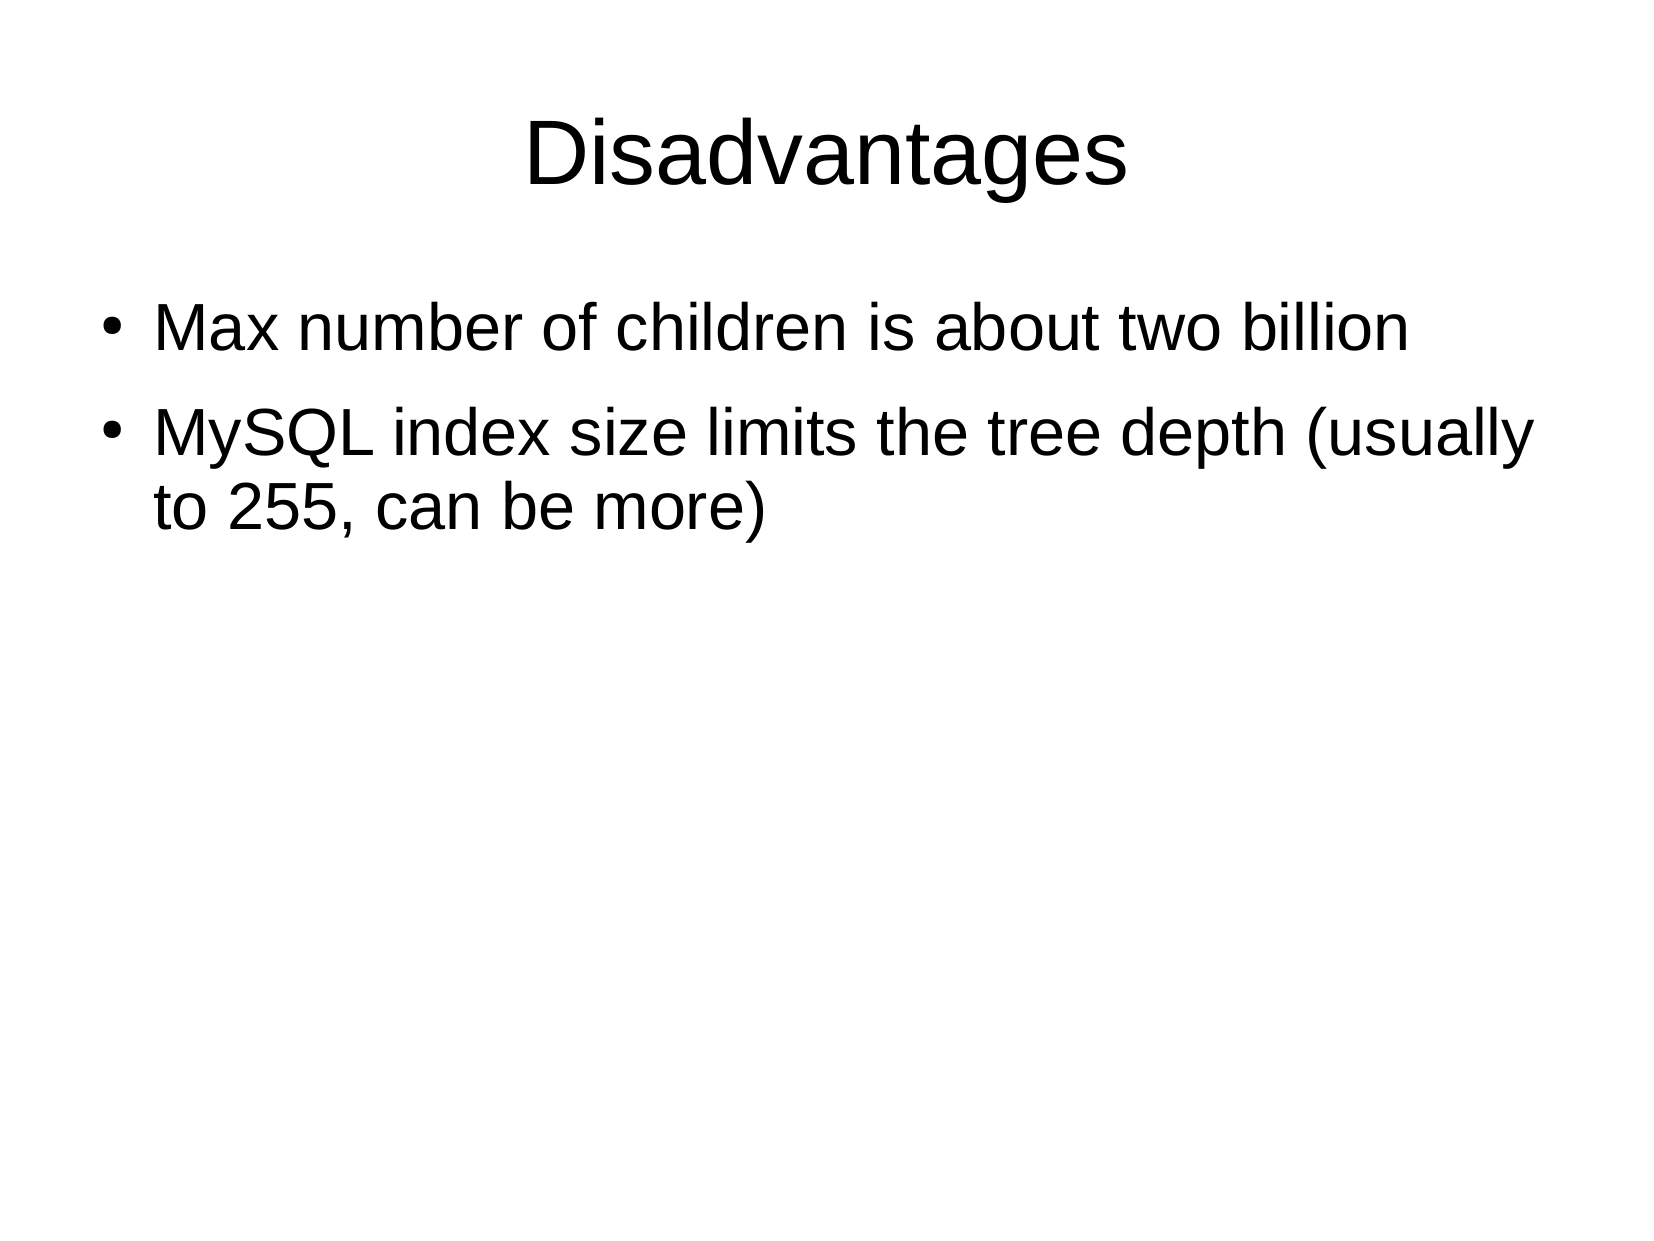

# Disadvantages
Max number of children is about two billion
MySQL index size limits the tree depth (usually to 255, can be more)